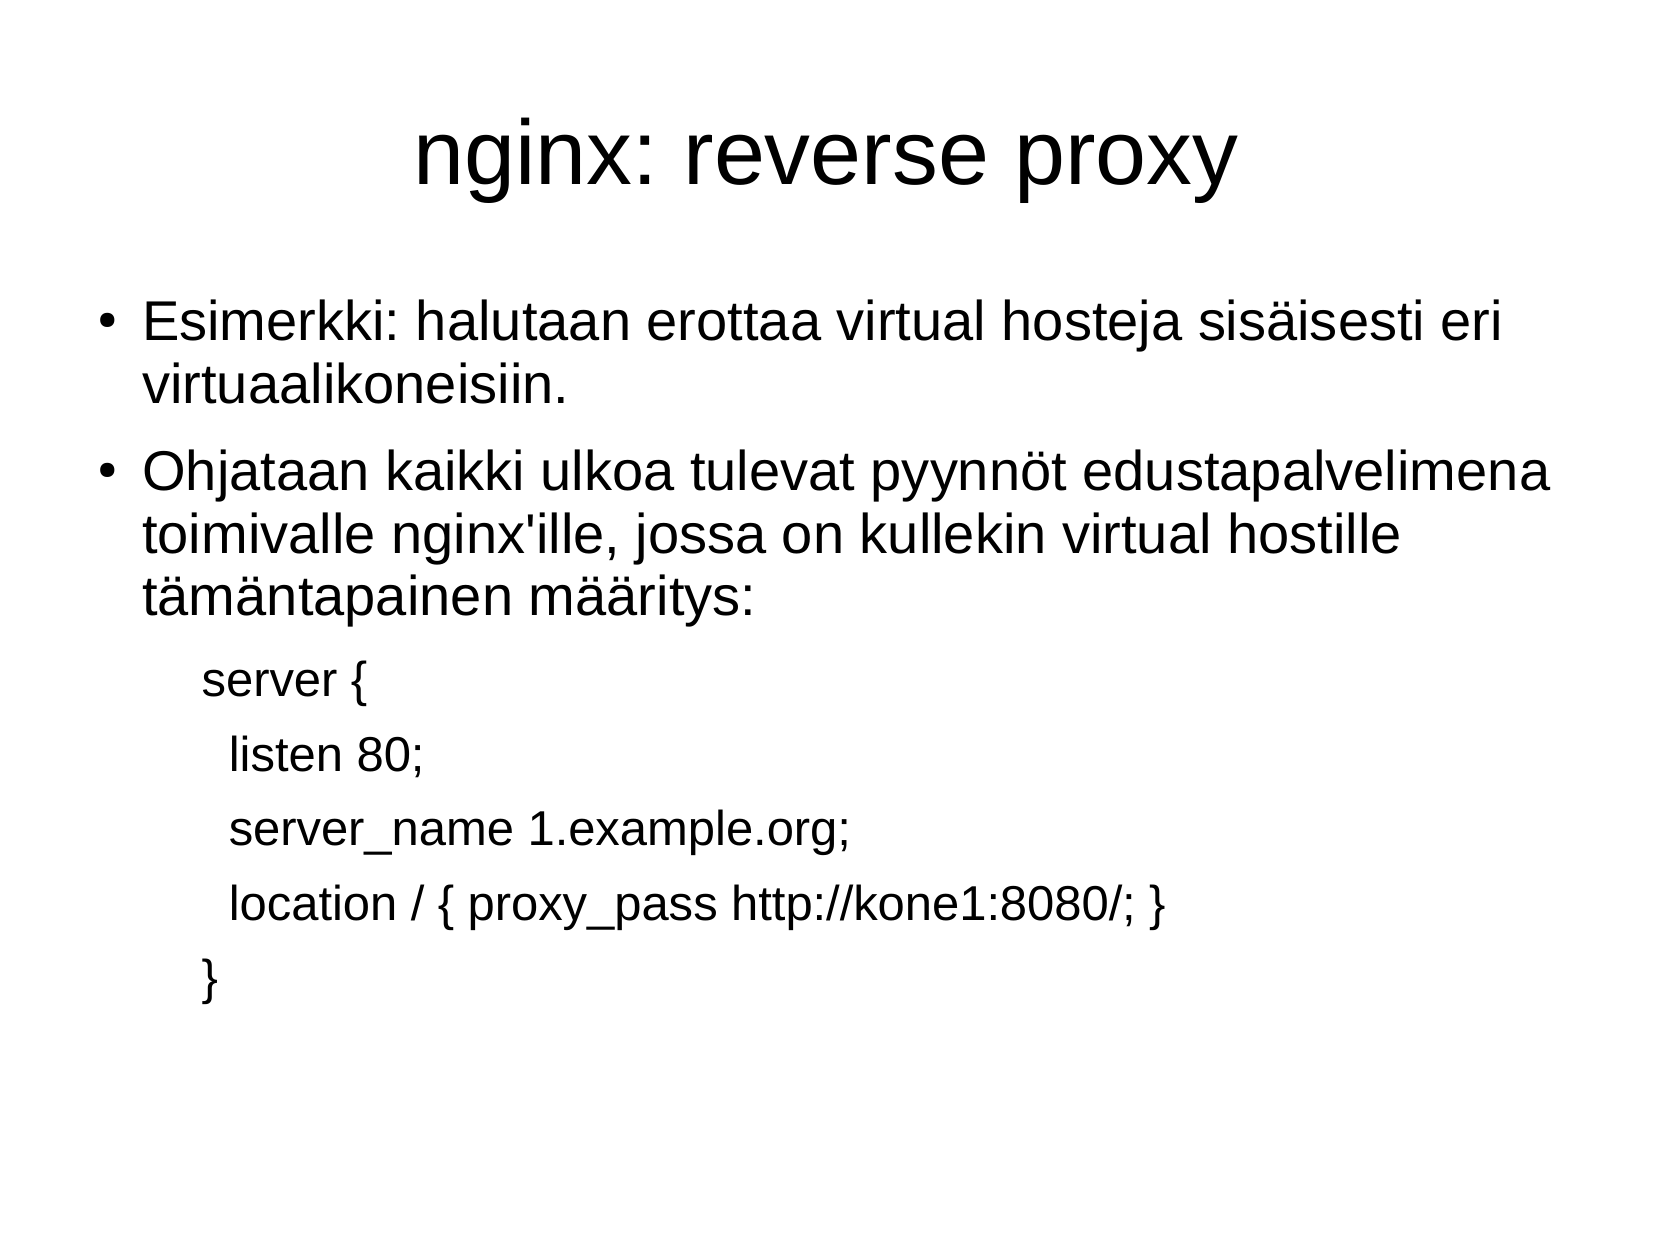

# nginx: reverse proxy
Esimerkki: halutaan erottaa virtual hosteja sisäisesti eri virtuaalikoneisiin.
Ohjataan kaikki ulkoa tulevat pyynnöt edustapalvelimena toimivalle nginx'ille, jossa on kullekin virtual hostille tämäntapainen määritys:
server {
 listen 80;
 server_name 1.example.org;
 location / { proxy_pass http://kone1:8080/; }
}